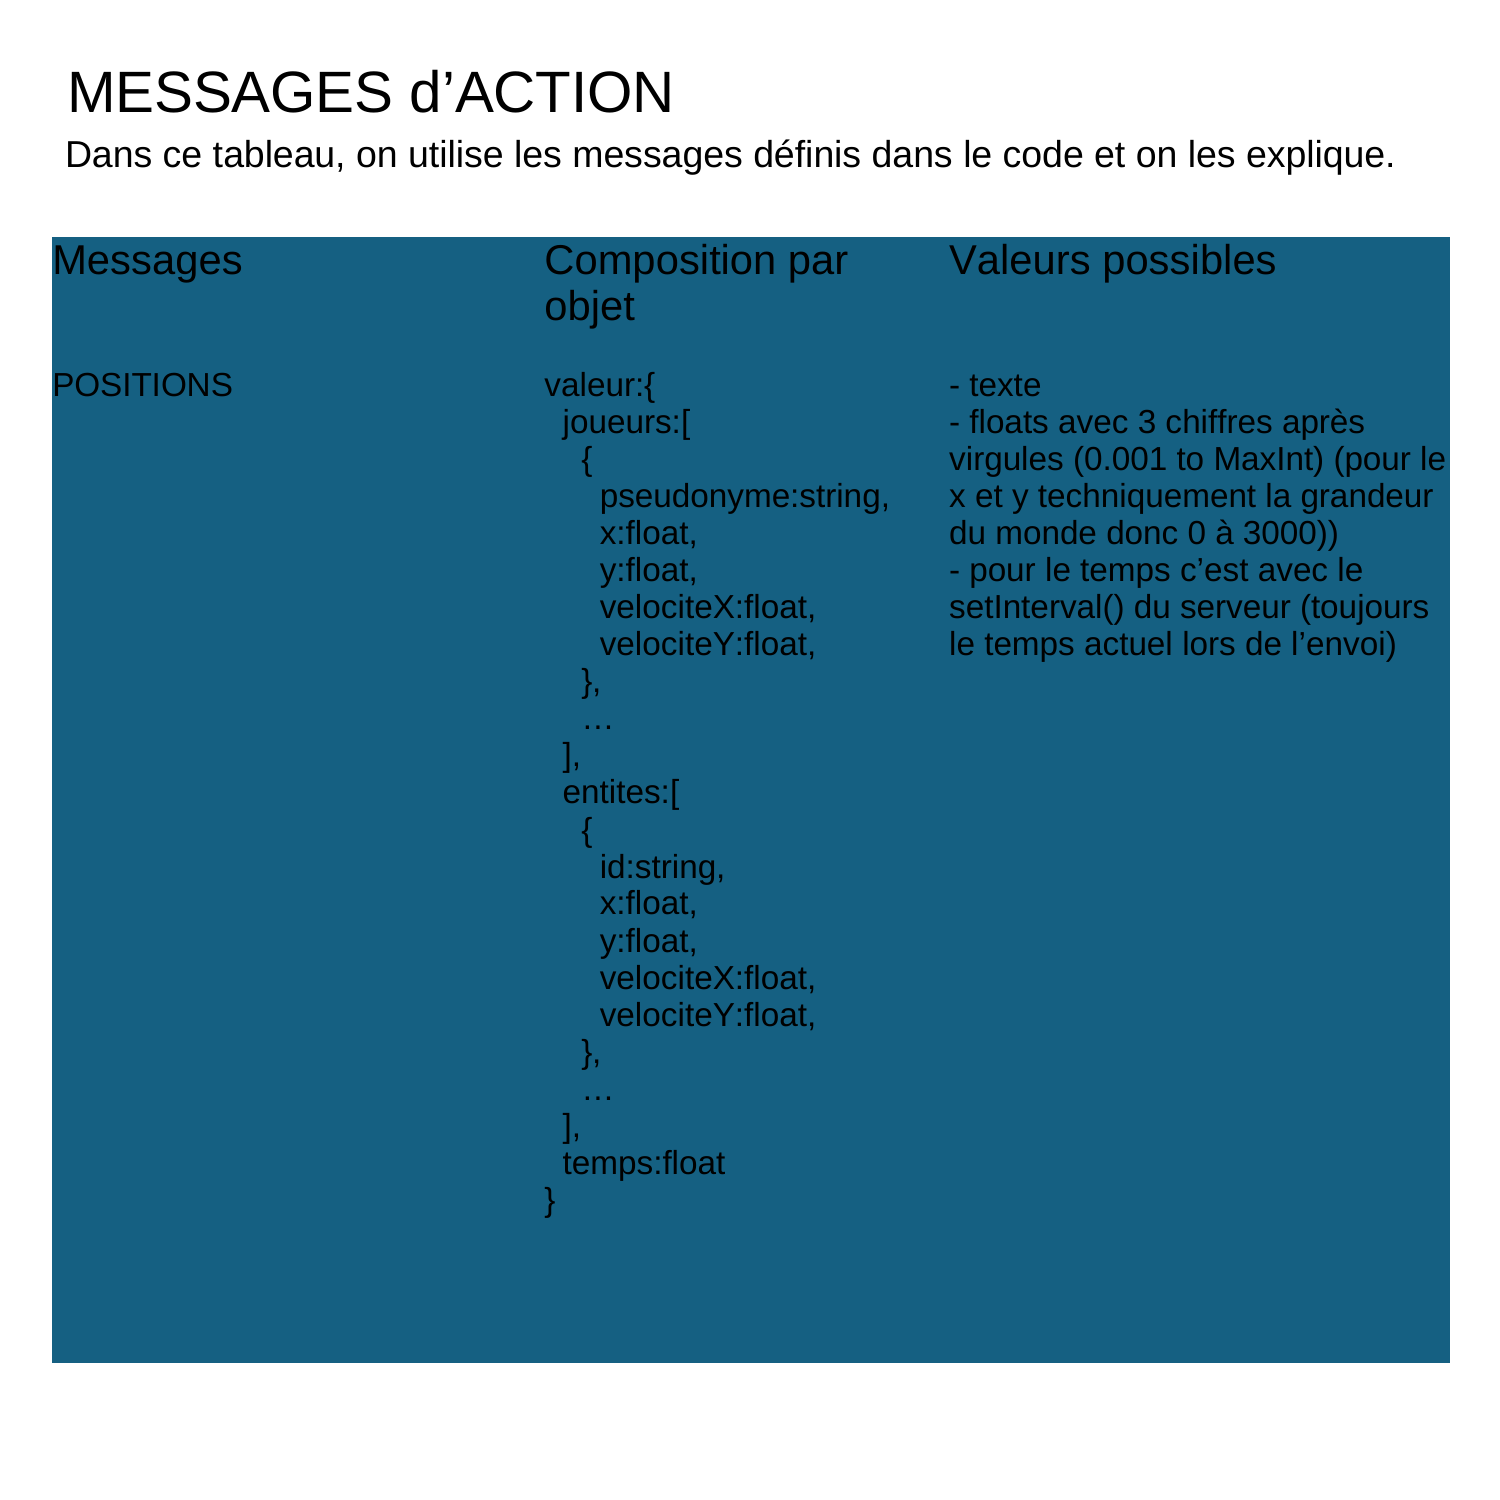

# MESSAGES d’ACTION
Dans ce tableau, on utilise les messages définis dans le code et on les explique.
| Messages | Composition par objet | Valeurs possibles |
| --- | --- | --- |
| POSITIONS | valeur:{ joueurs:[ { pseudonyme:string, x:float, y:float, velociteX:float, velociteY:float, }, … ], entites:[ { id:string, x:float, y:float, velociteX:float, velociteY:float, }, … ], temps:float } | - texte - floats avec 3 chiffres après virgules (0.001 to MaxInt) (pour le x et y techniquement la grandeur du monde donc 0 à 3000)) - pour le temps c’est avec le setInterval() du serveur (toujours le temps actuel lors de l’envoi) |